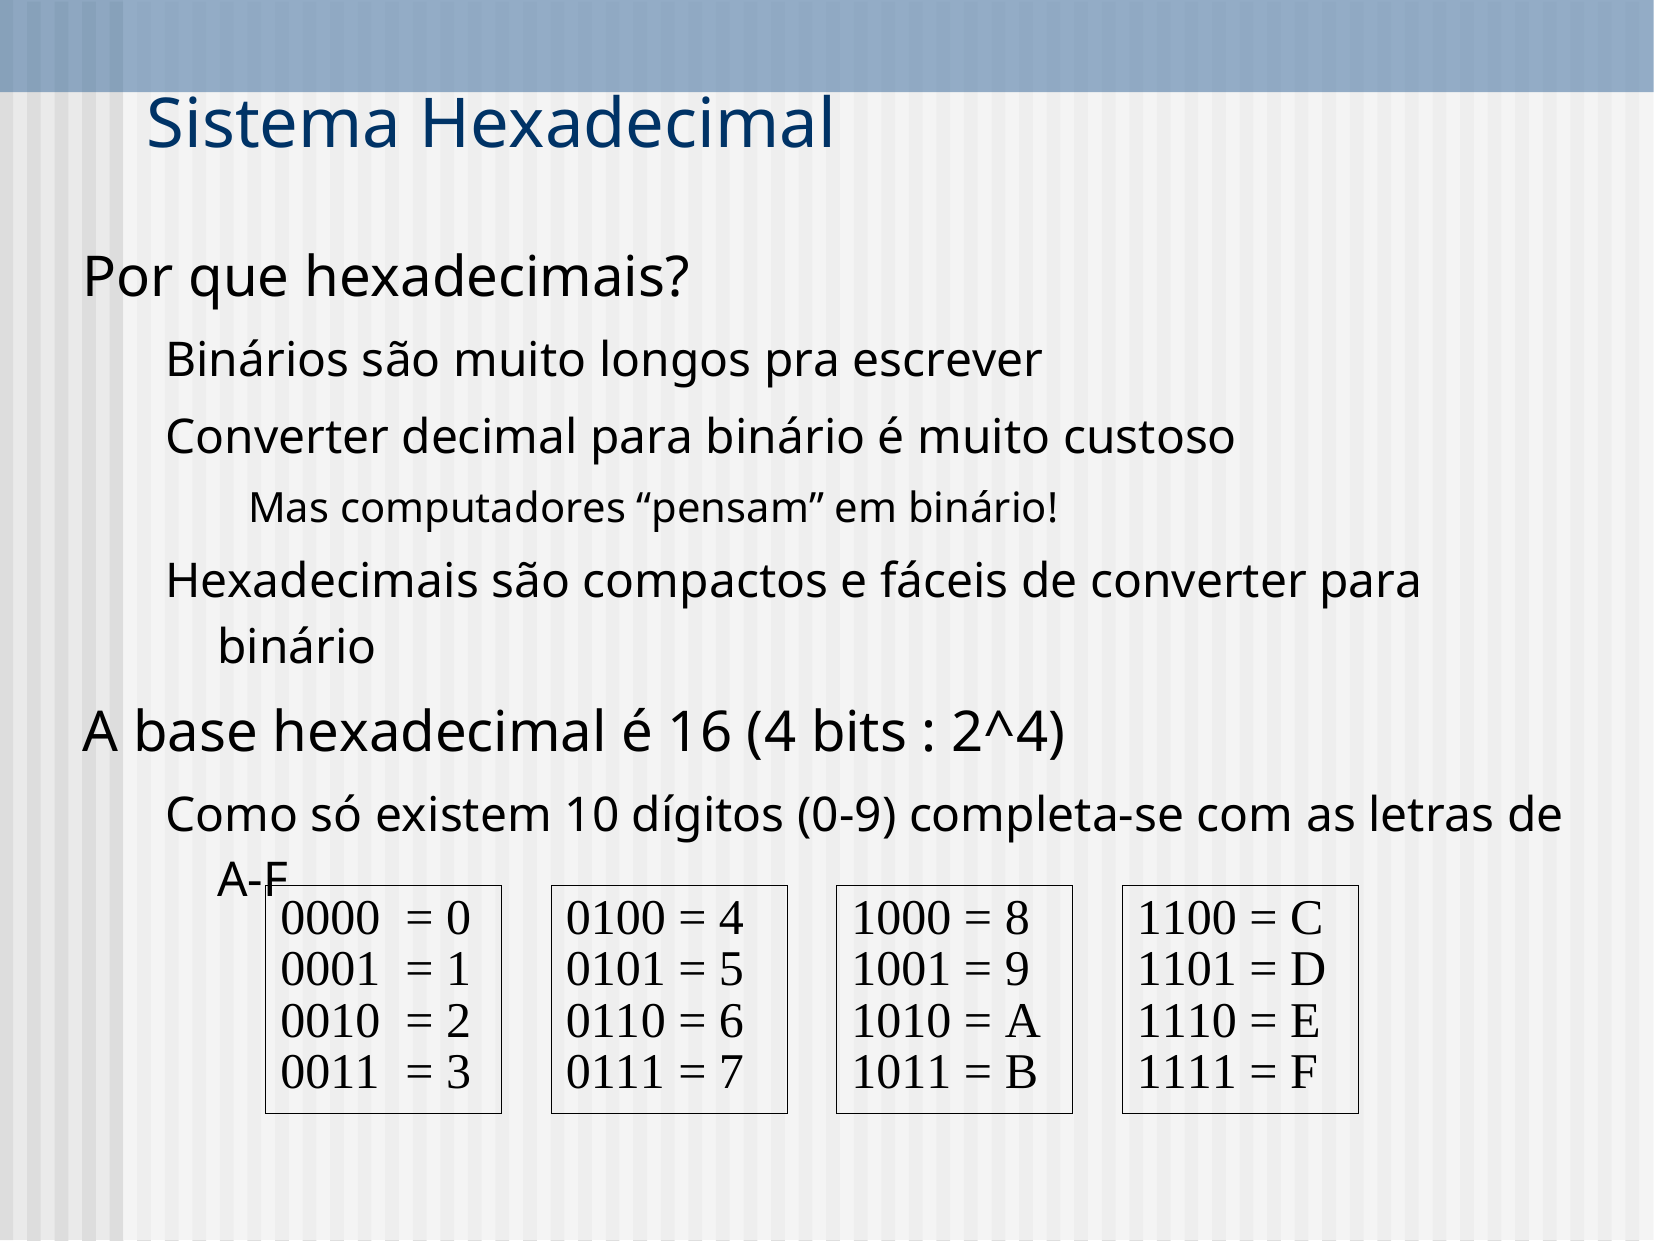

# Sistema Hexadecimal
Por que hexadecimais?
Binários são muito longos pra escrever
Converter decimal para binário é muito custoso
Mas computadores “pensam” em binário!
Hexadecimais são compactos e fáceis de converter para binário
A base hexadecimal é 16 (4 bits : 2^4)
Como só existem 10 dígitos (0-9) completa-se com as letras de A-F
0000 = 0
0001 = 1
0010 = 2
0011 = 3
0100 = 4
0101 = 5
0110 = 6
0111 = 7
1000 = 8
1001 = 9
1010 = A
1011 = B
1100 = C
1101 = D
1110 = E
1111 = F